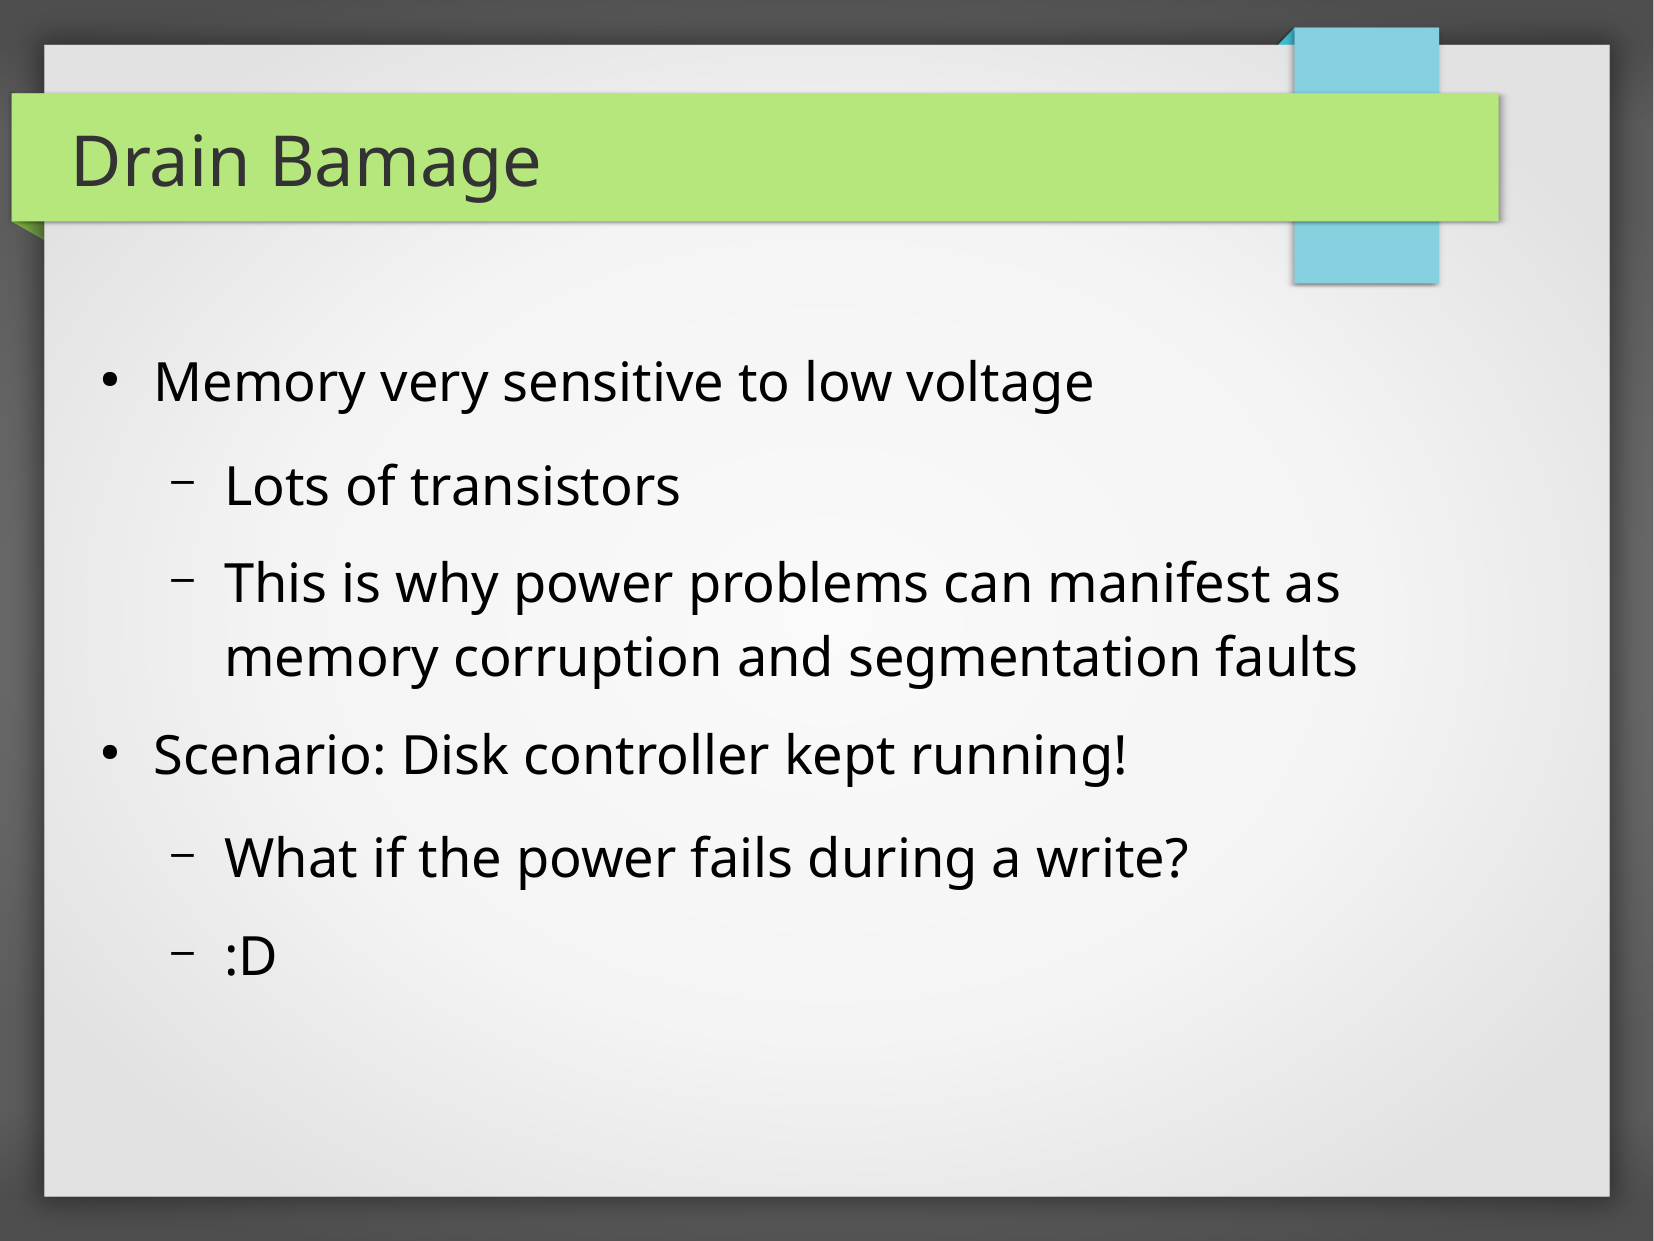

# Drain Bamage
Memory very sensitive to low voltage
Lots of transistors
This is why power problems can manifest as memory corruption and segmentation faults
Scenario: Disk controller kept running!
What if the power fails during a write?
:D